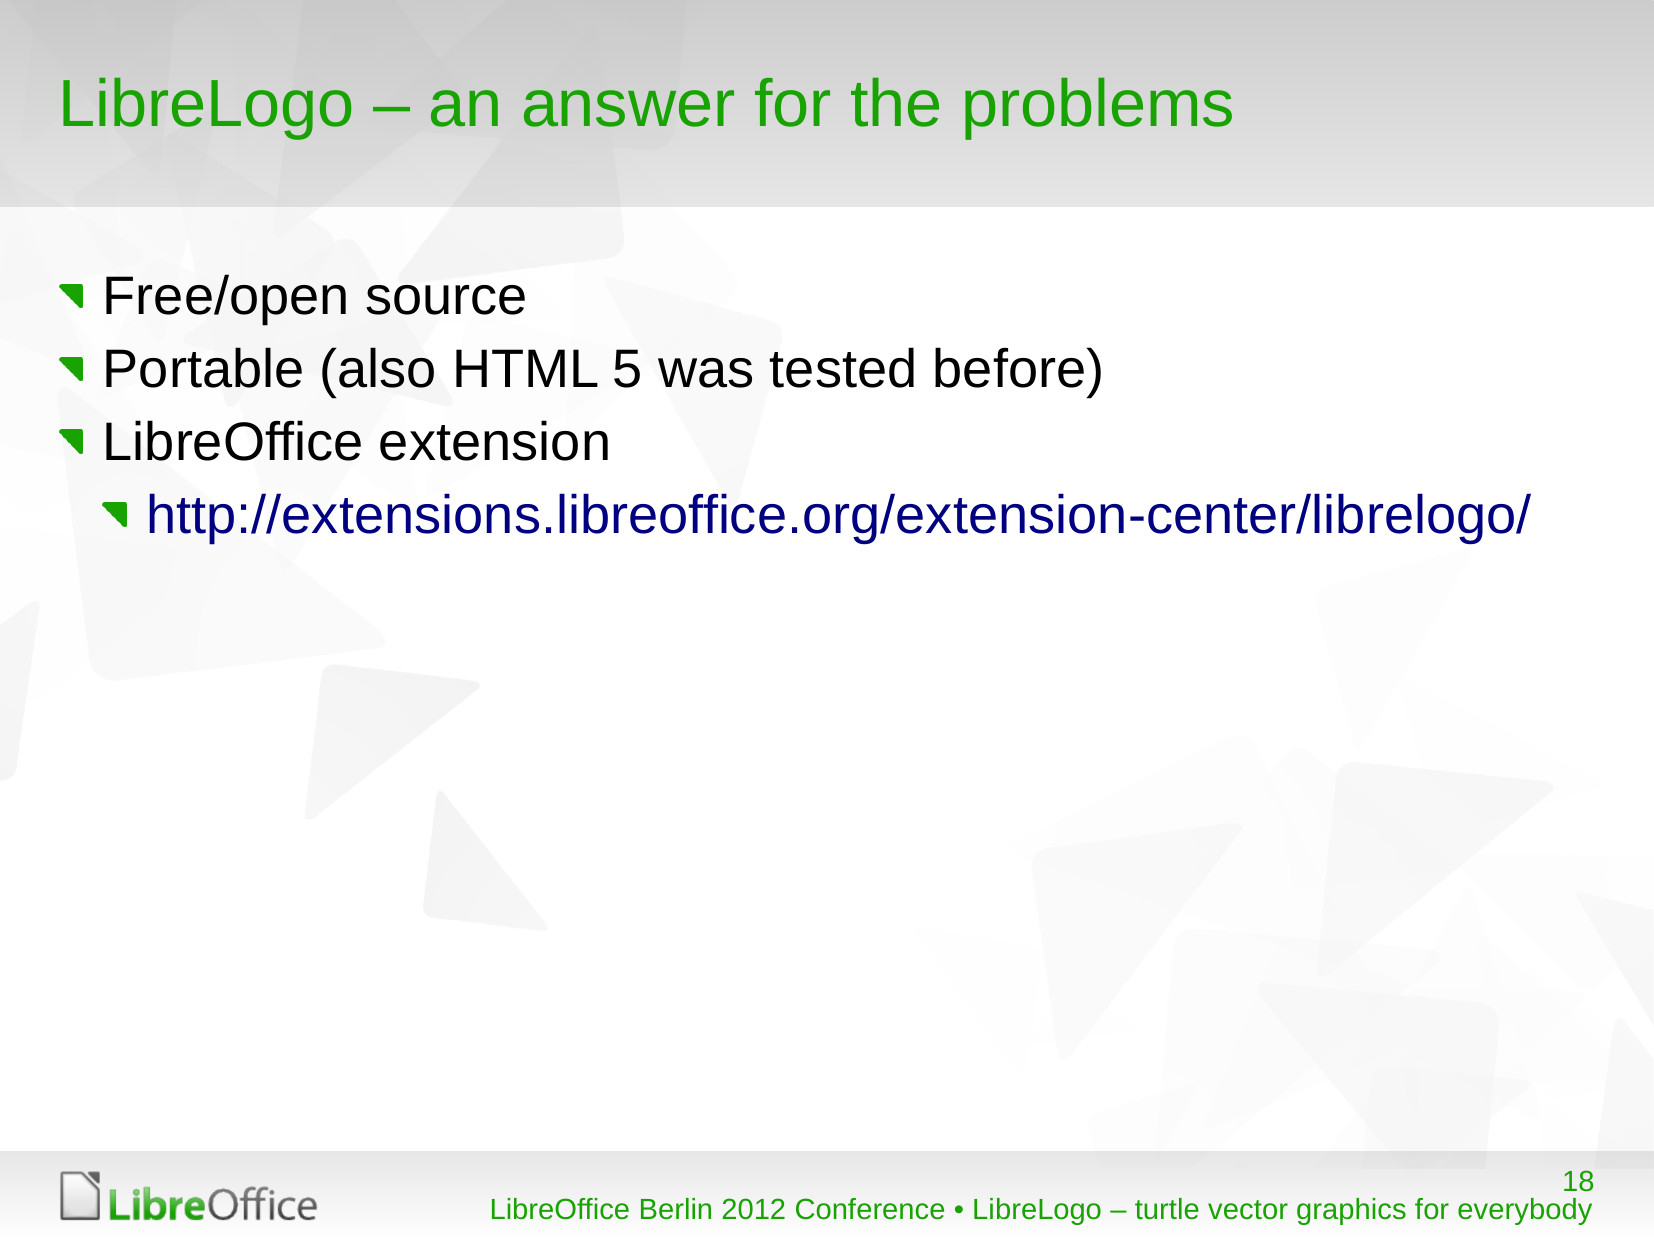

# LibreLogo – an answer for the problems
Free/open source
Portable (also HTML 5 was tested before)
LibreOffice extension
http://extensions.libreoffice.org/extension-center/librelogo/
18
LibreOffice Berlin 2012 Conference • LibreLogo – turtle vector graphics for everybody